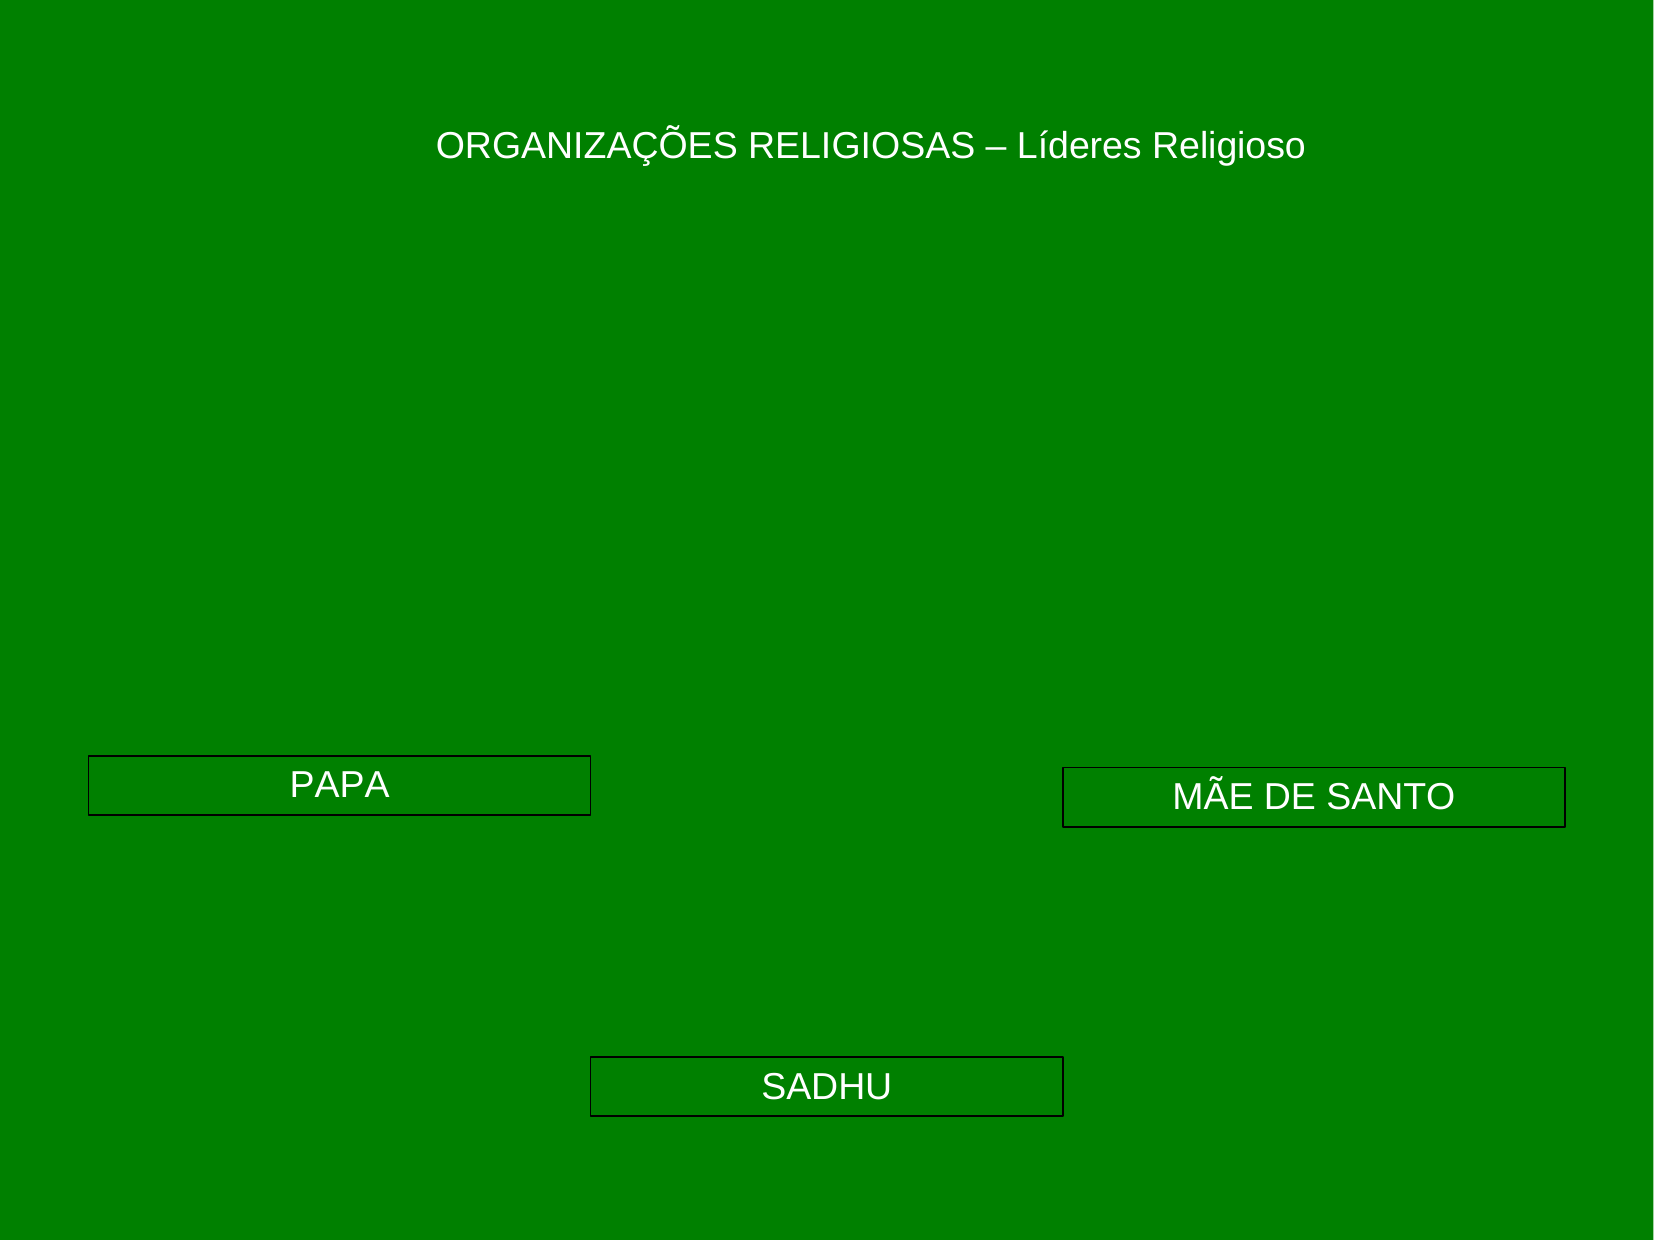

ORGANIZAÇÕES RELIGIOSAS – Líderes Religioso
PAPA
MÃE DE SANTO
SADHU